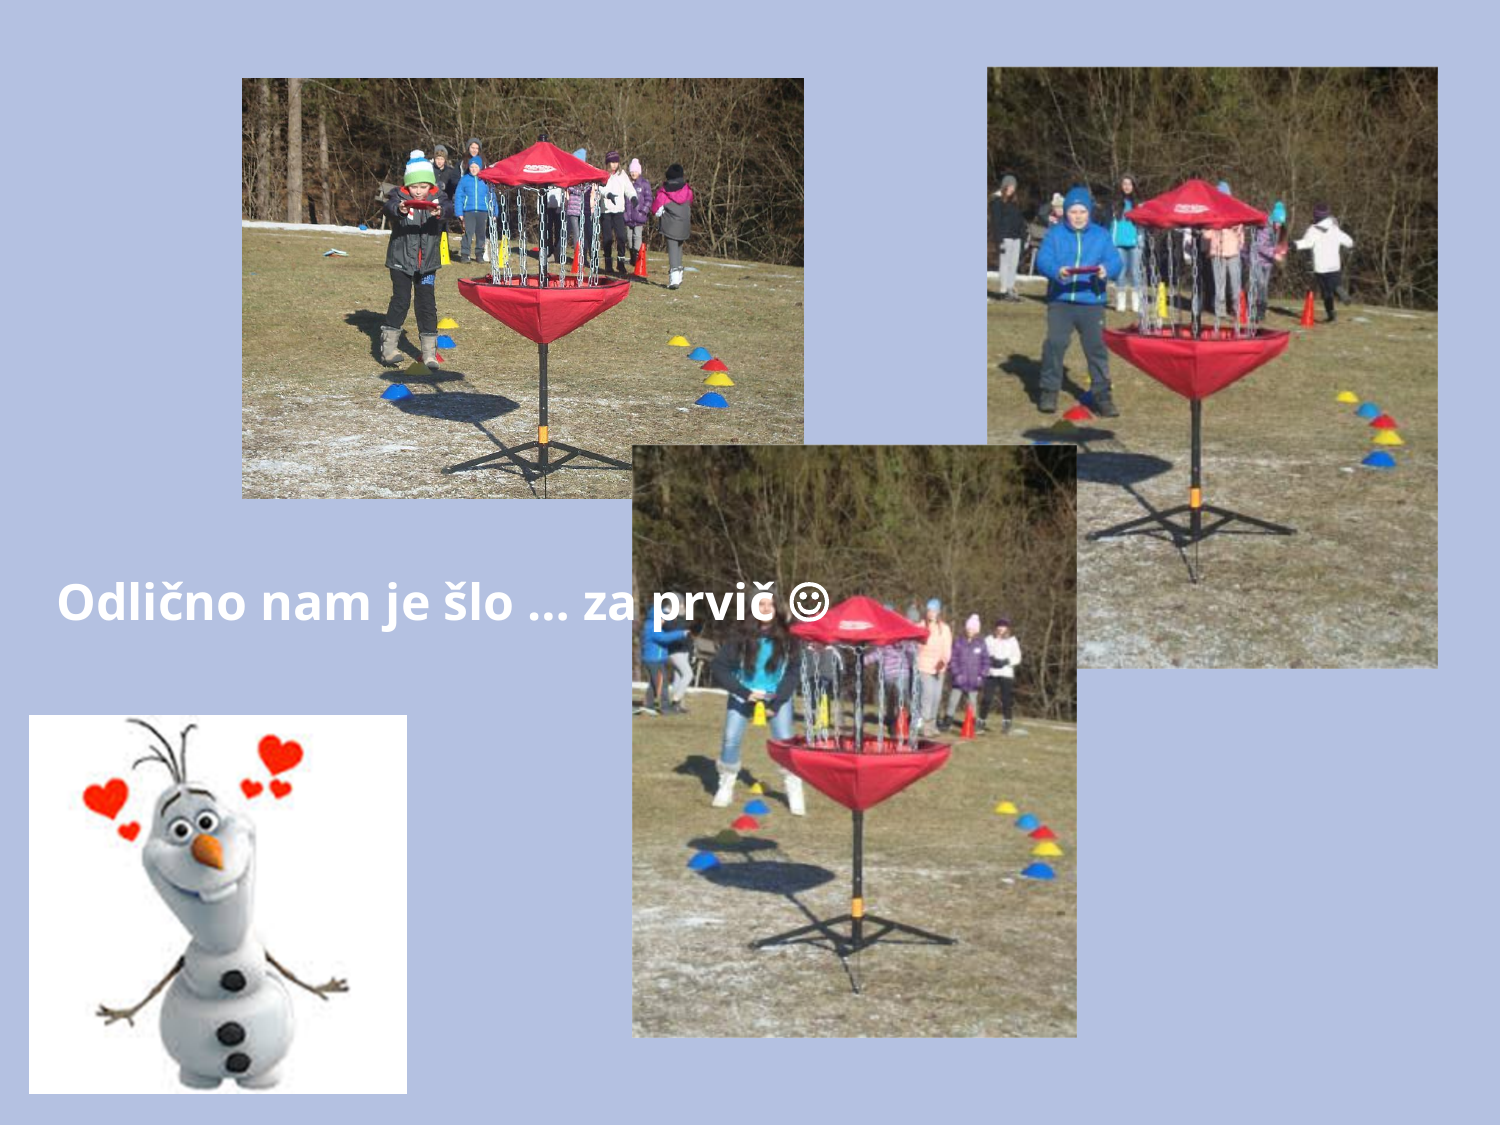

Odlično nam je šlo … za prvič 